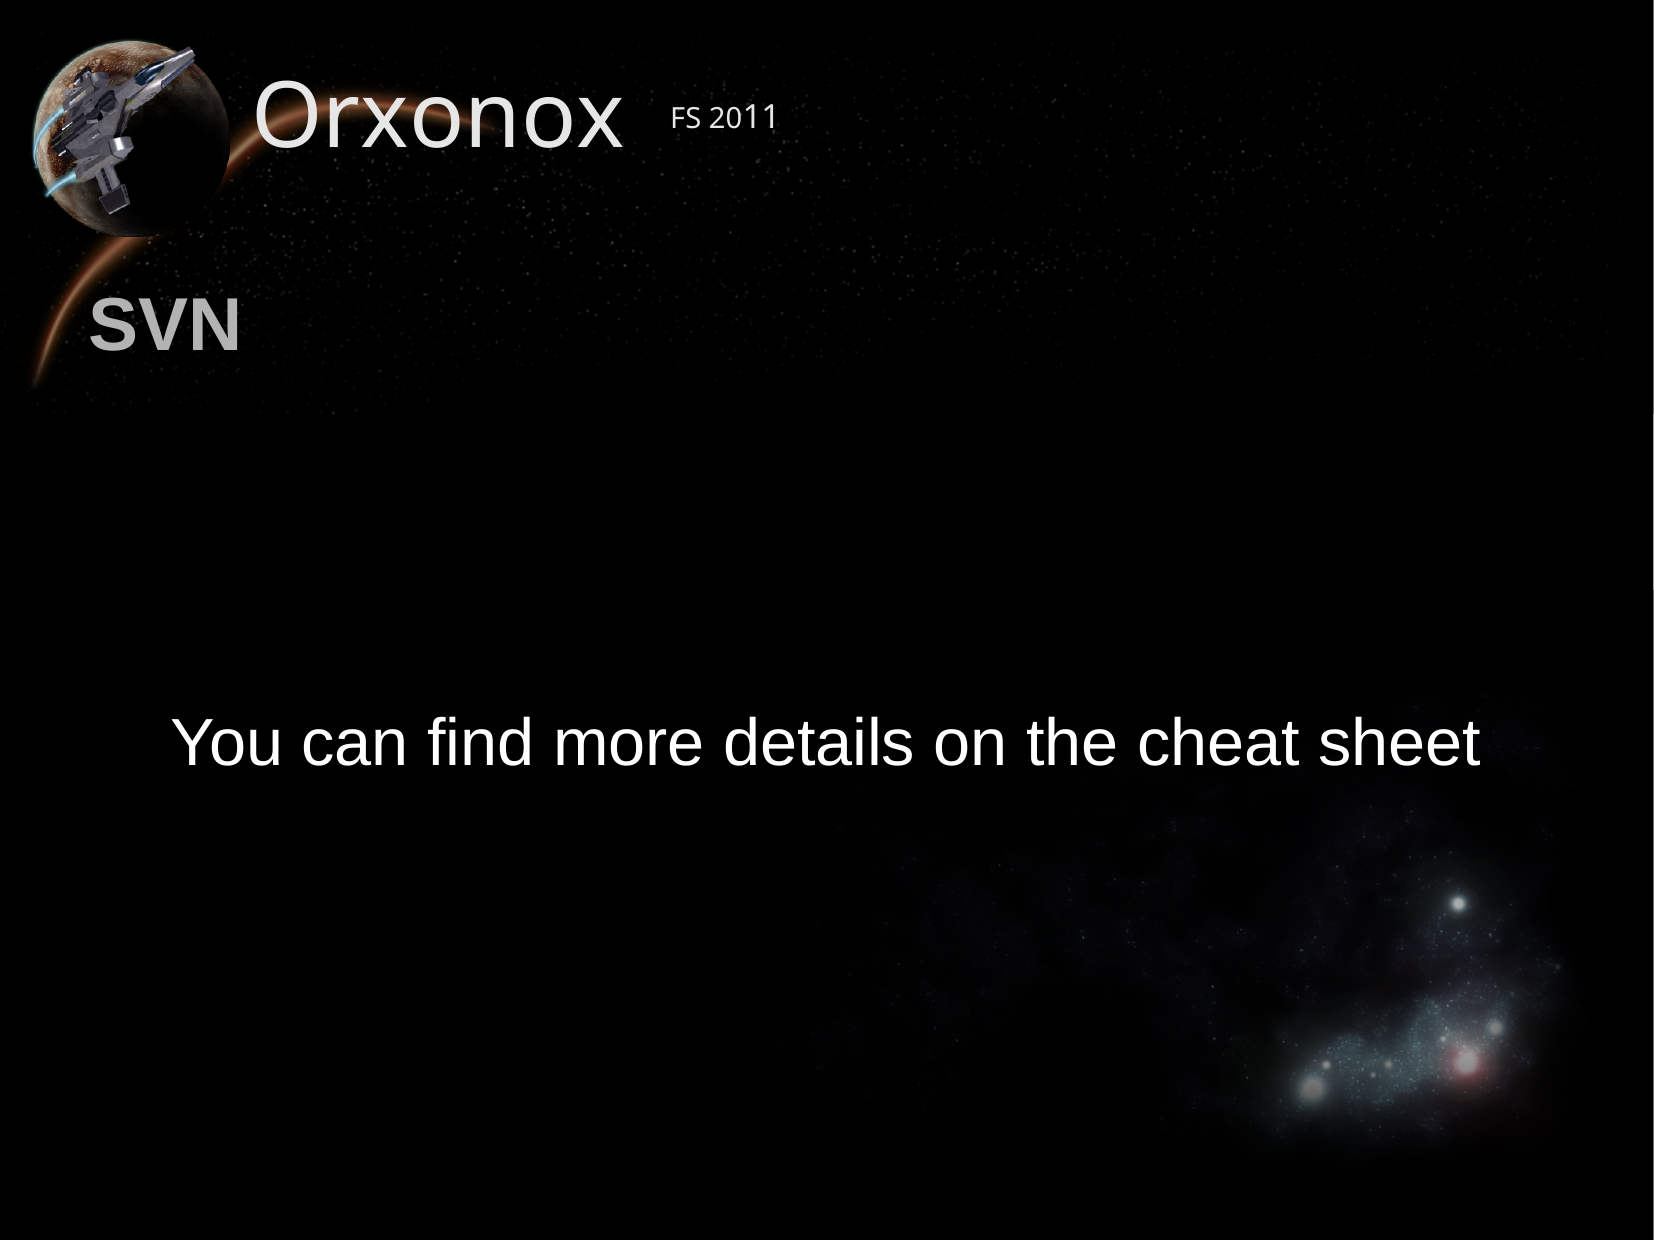

# SVN
You can find more details on the cheat sheet